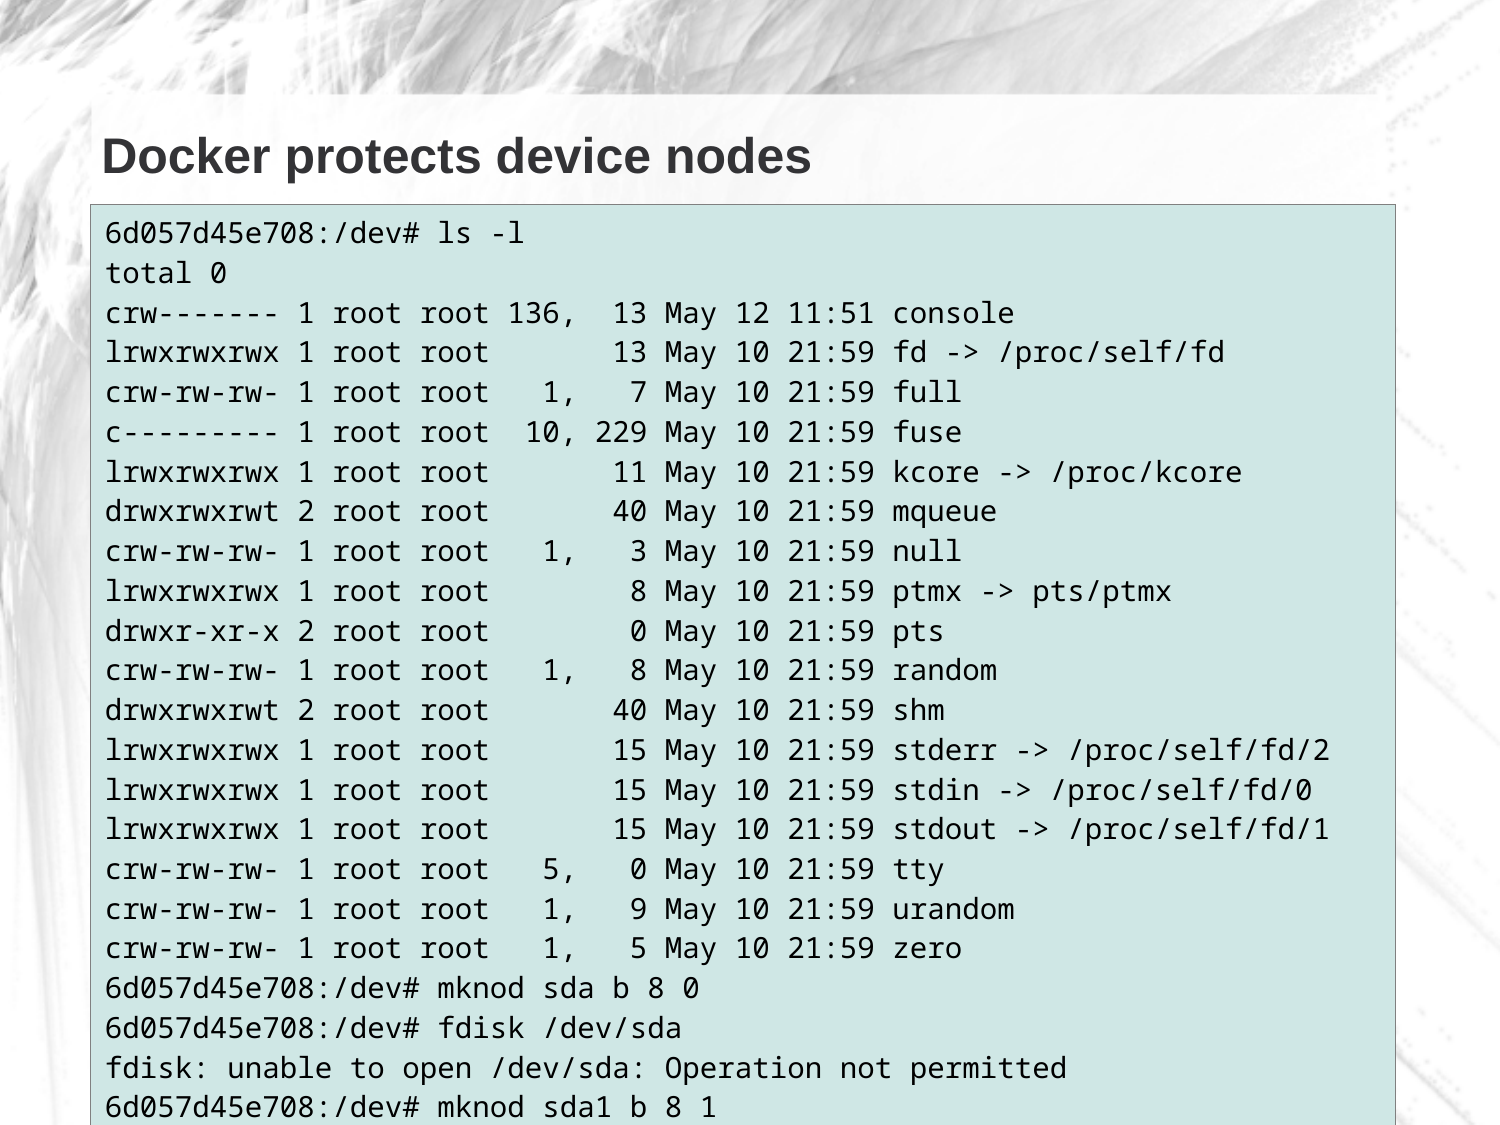

# Docker protects device nodes
6d057d45e708:/dev# ls -l
total 0
crw------- 1 root root 136, 13 May 12 11:51 console
lrwxrwxrwx 1 root root 13 May 10 21:59 fd -> /proc/self/fd
crw-rw-rw- 1 root root 1, 7 May 10 21:59 full
c--------- 1 root root 10, 229 May 10 21:59 fuse
lrwxrwxrwx 1 root root 11 May 10 21:59 kcore -> /proc/kcore
drwxrwxrwt 2 root root 40 May 10 21:59 mqueue
crw-rw-rw- 1 root root 1, 3 May 10 21:59 null
lrwxrwxrwx 1 root root 8 May 10 21:59 ptmx -> pts/ptmx
drwxr-xr-x 2 root root 0 May 10 21:59 pts
crw-rw-rw- 1 root root 1, 8 May 10 21:59 random
drwxrwxrwt 2 root root 40 May 10 21:59 shm
lrwxrwxrwx 1 root root 15 May 10 21:59 stderr -> /proc/self/fd/2
lrwxrwxrwx 1 root root 15 May 10 21:59 stdin -> /proc/self/fd/0
lrwxrwxrwx 1 root root 15 May 10 21:59 stdout -> /proc/self/fd/1
crw-rw-rw- 1 root root 5, 0 May 10 21:59 tty
crw-rw-rw- 1 root root 1, 9 May 10 21:59 urandom
crw-rw-rw- 1 root root 1, 5 May 10 21:59 zero
6d057d45e708:/dev# mknod sda b 8 0
6d057d45e708:/dev# fdisk /dev/sda
fdisk: unable to open /dev/sda: Operation not permitted
6d057d45e708:/dev# mknod sda1 b 8 1
6d057d45e708:/dev# mount ./sda1 /mnt
mount: permission denied